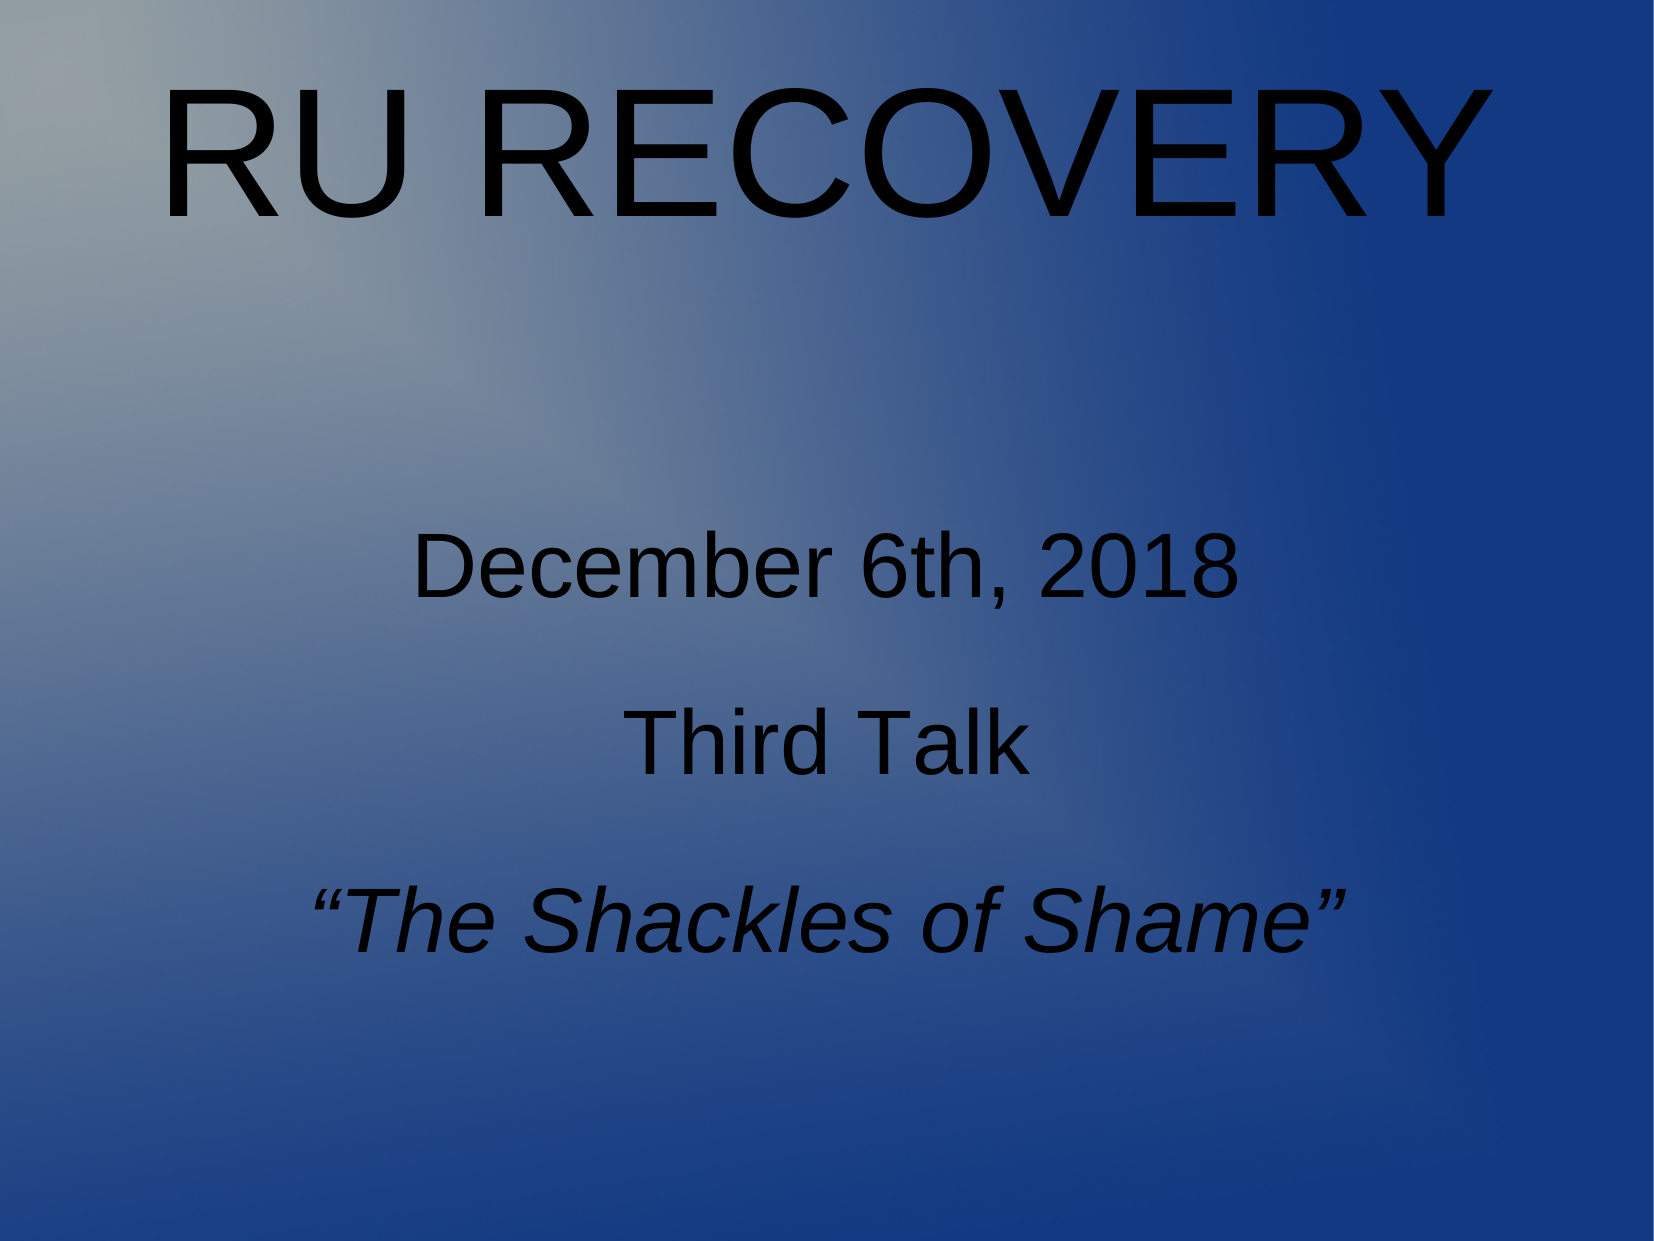

# RU RECOVERY
December 6th, 2018
Third Talk
“The Shackles of Shame”